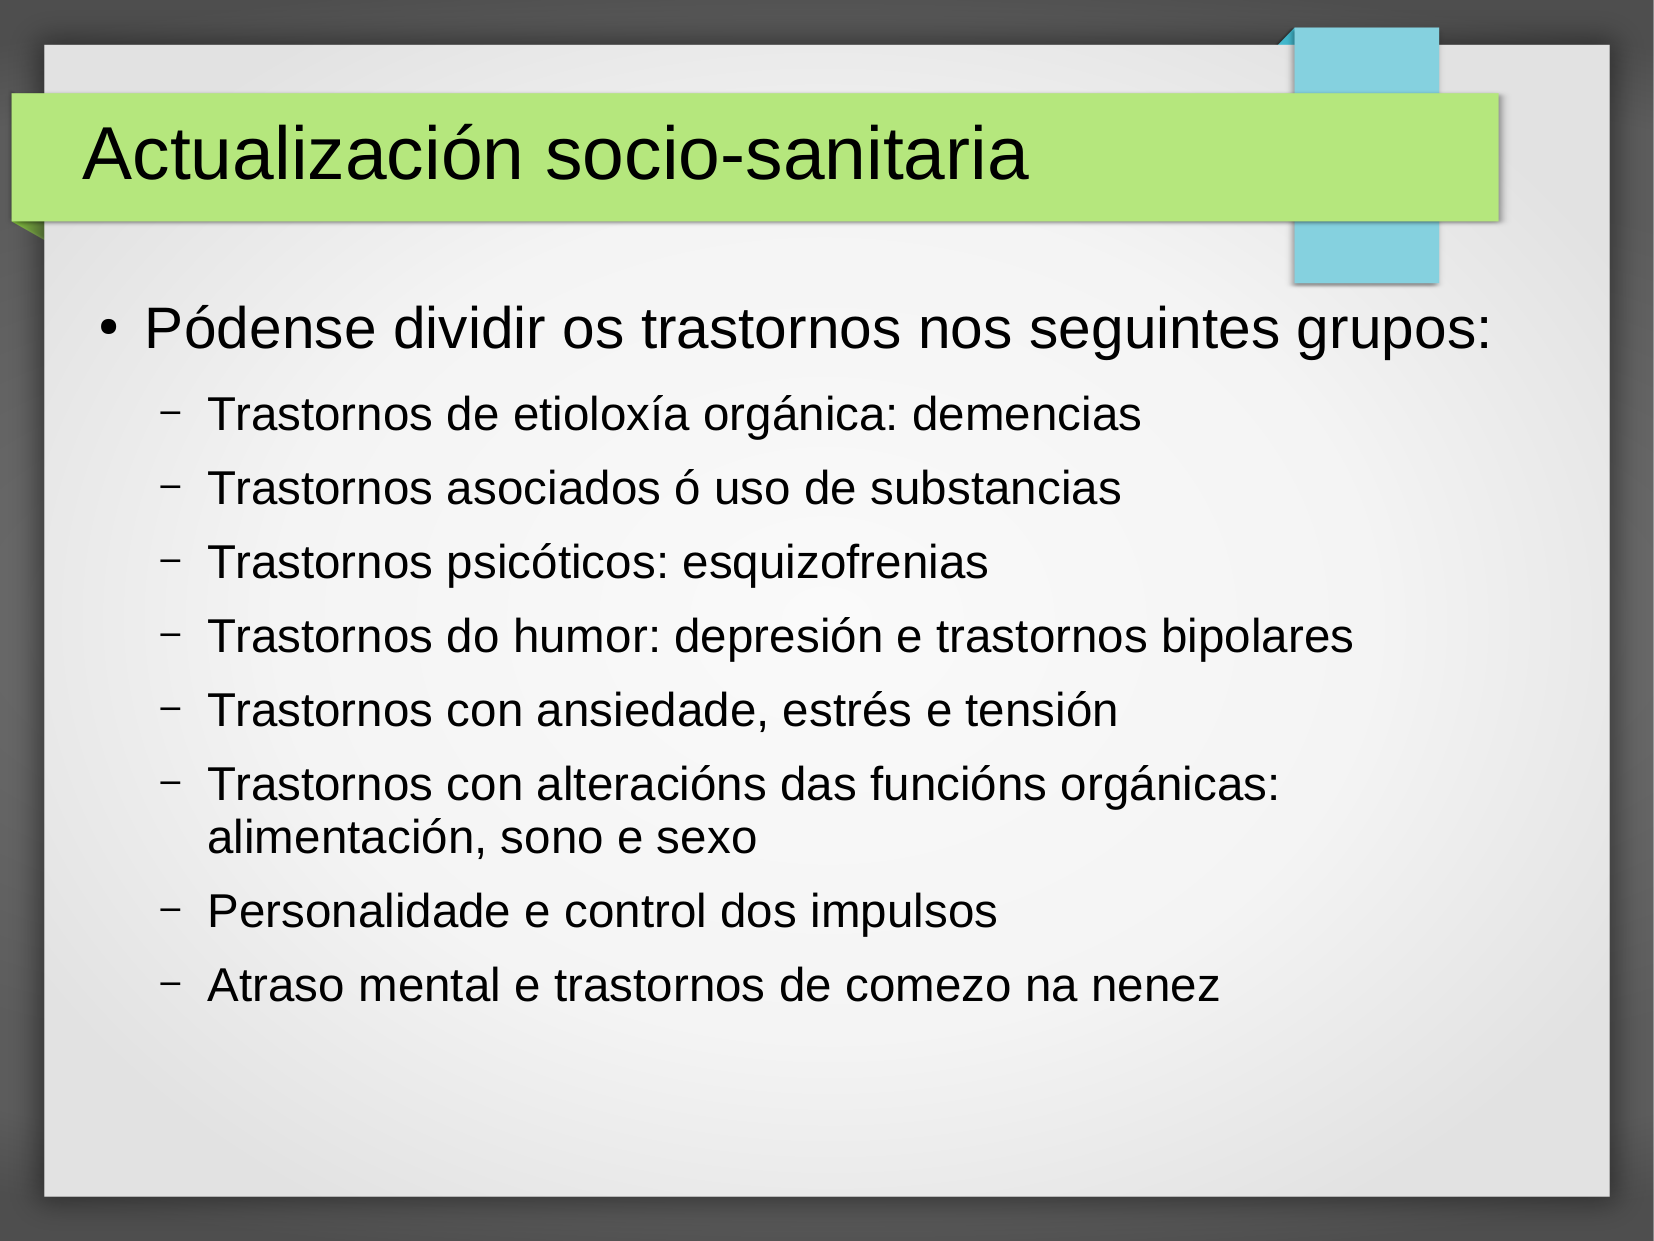

# Actualización socio-sanitaria
Pódense dividir os trastornos nos seguintes grupos:
Trastornos de etioloxía orgánica: demencias
Trastornos asociados ó uso de substancias
Trastornos psicóticos: esquizofrenias
Trastornos do humor: depresión e trastornos bipolares
Trastornos con ansiedade, estrés e tensión
Trastornos con alteracións das funcións orgánicas: alimentación, sono e sexo
Personalidade e control dos impulsos
Atraso mental e trastornos de comezo na nenez